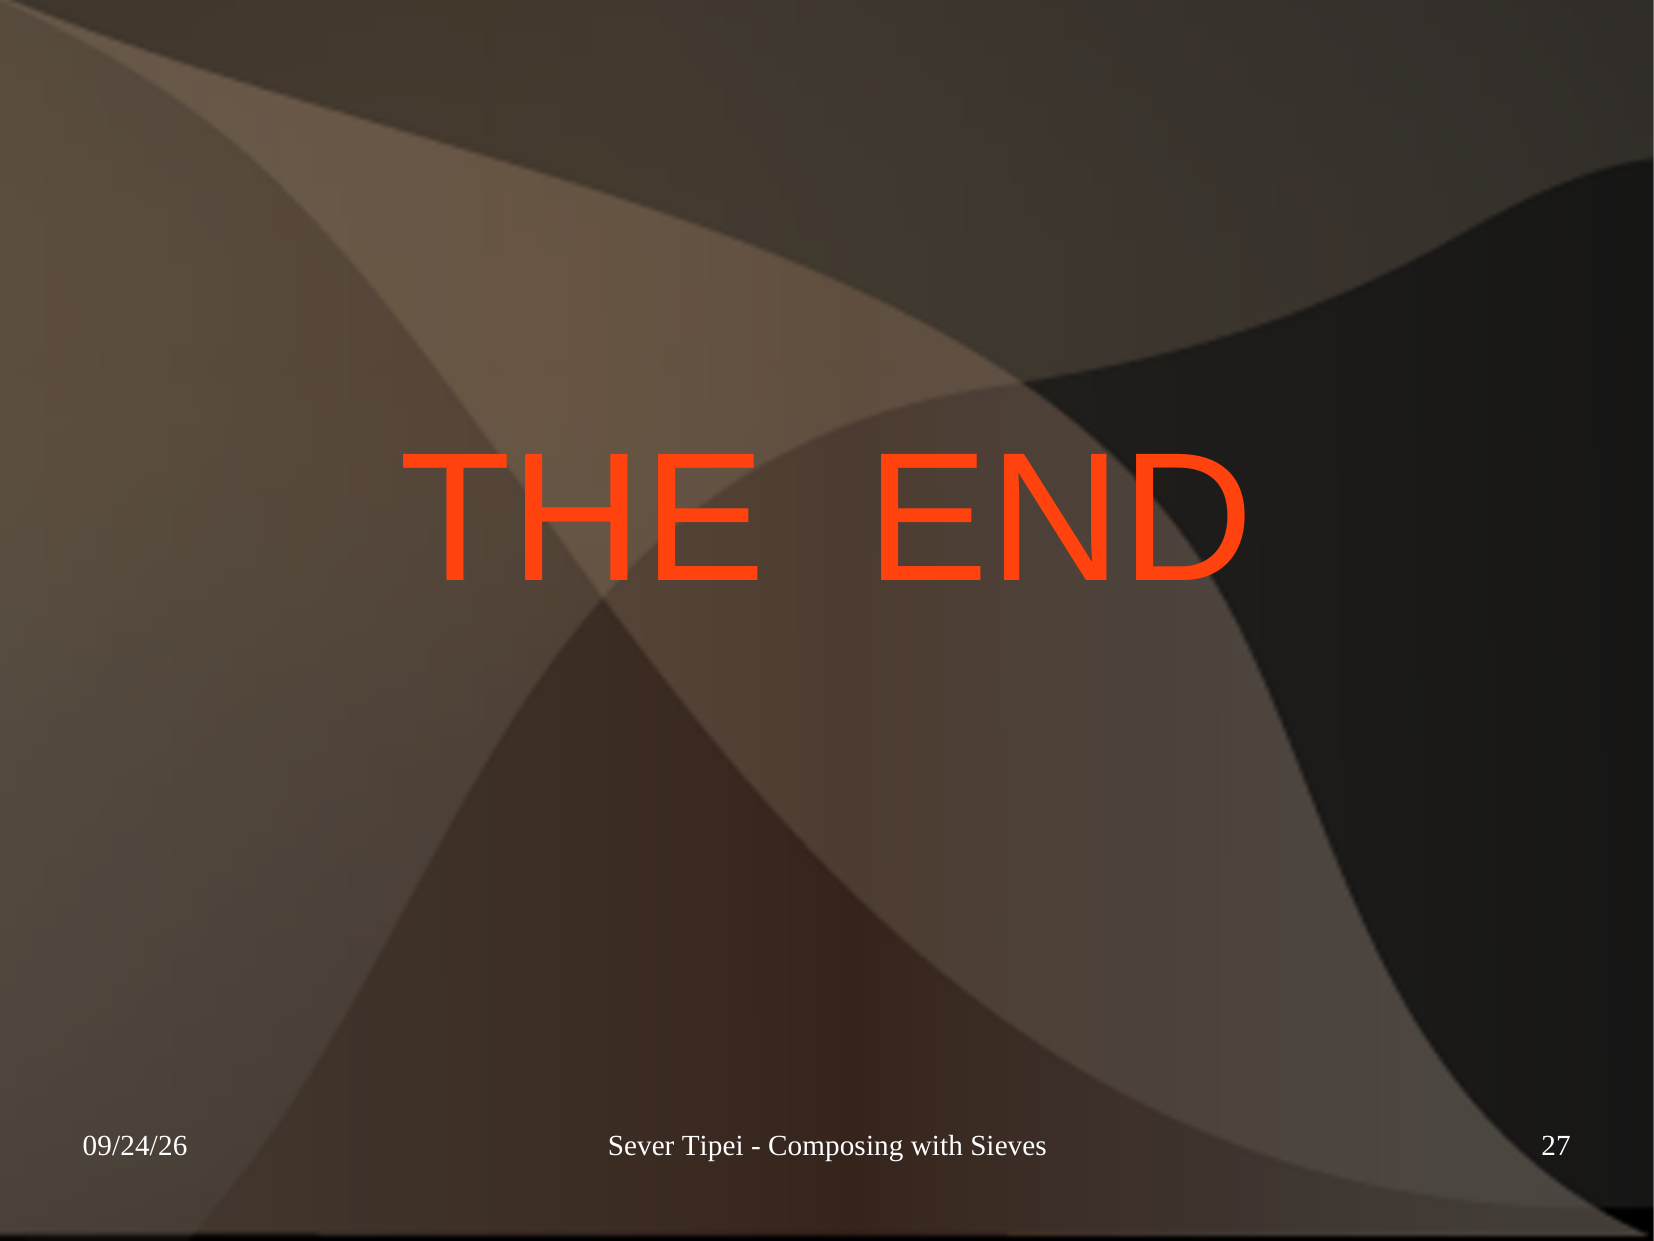

# THE END
Sever Tipei - Composing with Sieves
27